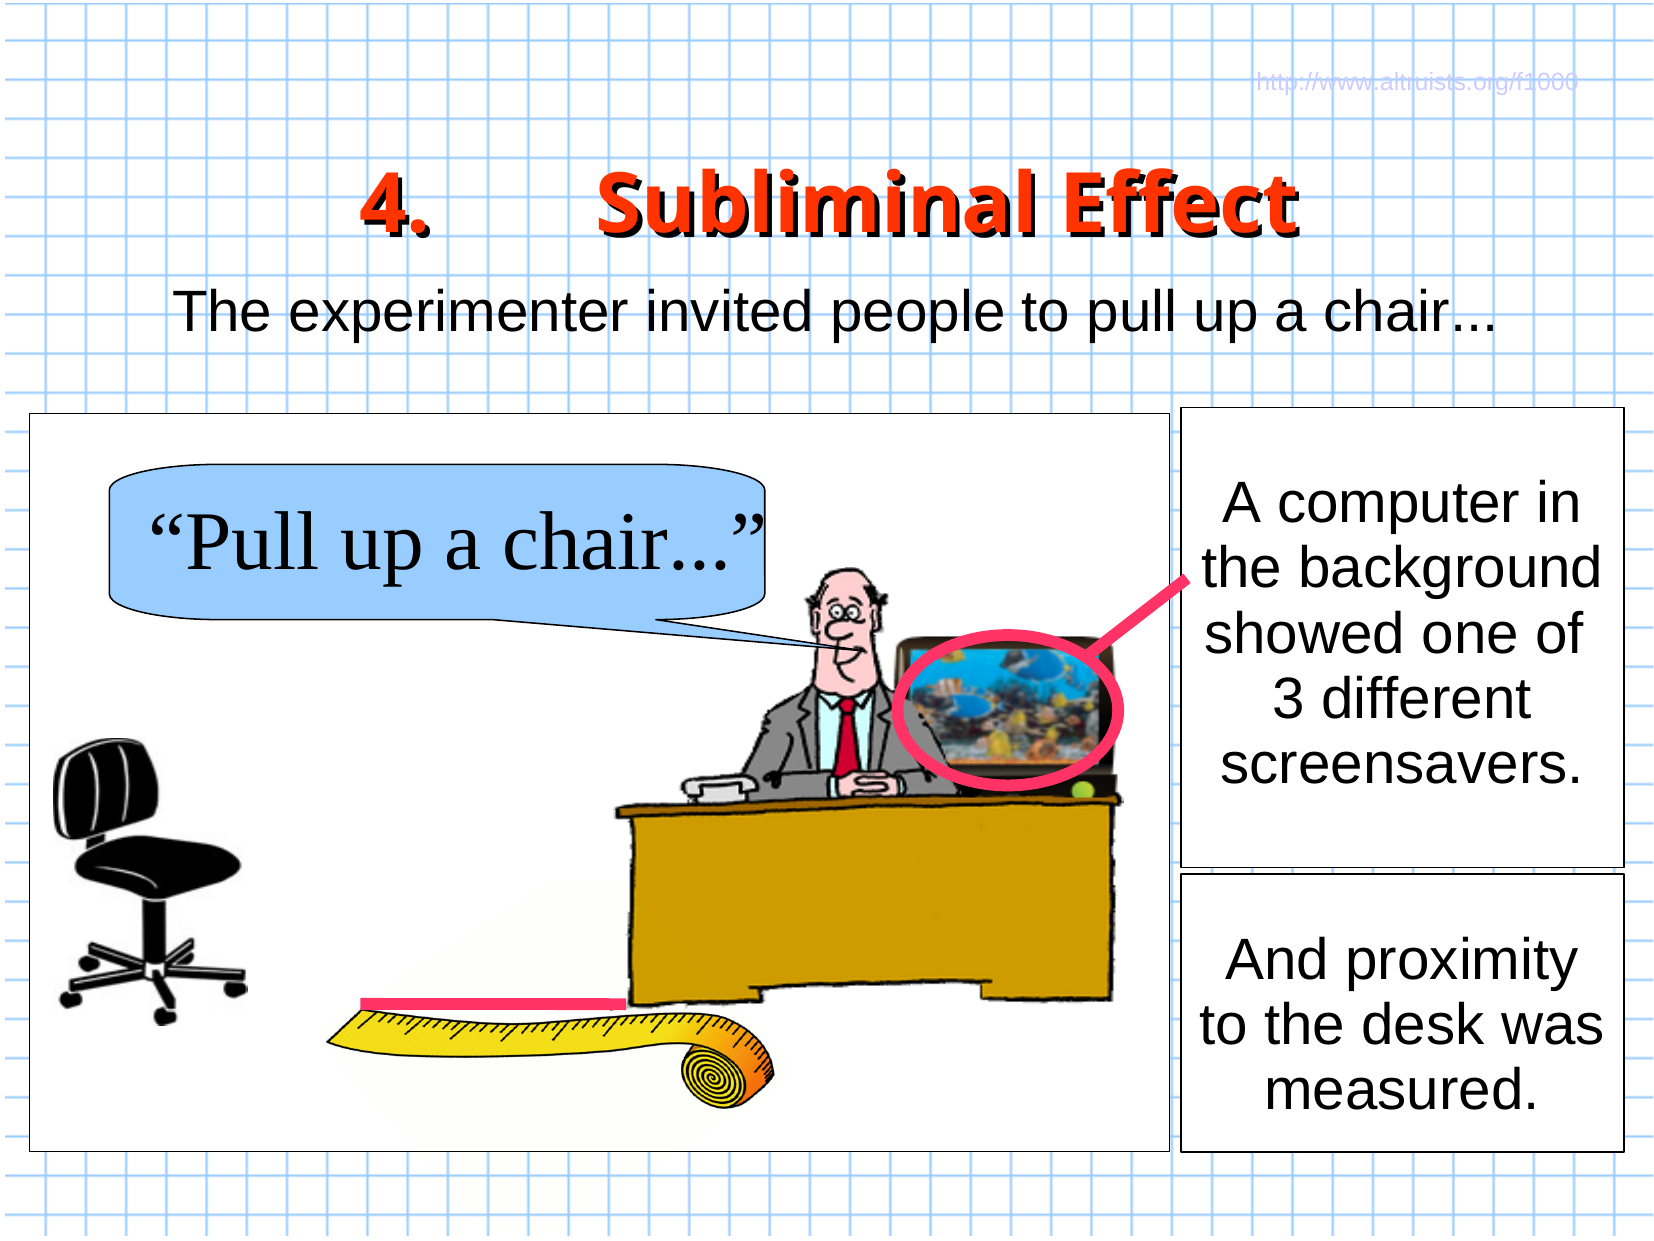

4.		Subliminal Effect
http://www.altruists.org/f1000
The experimenter invited people to pull up a chair...
A computer in the background showed one of
3 different screensavers.
“Pull up a chair...”
And proximity to the desk was measured.